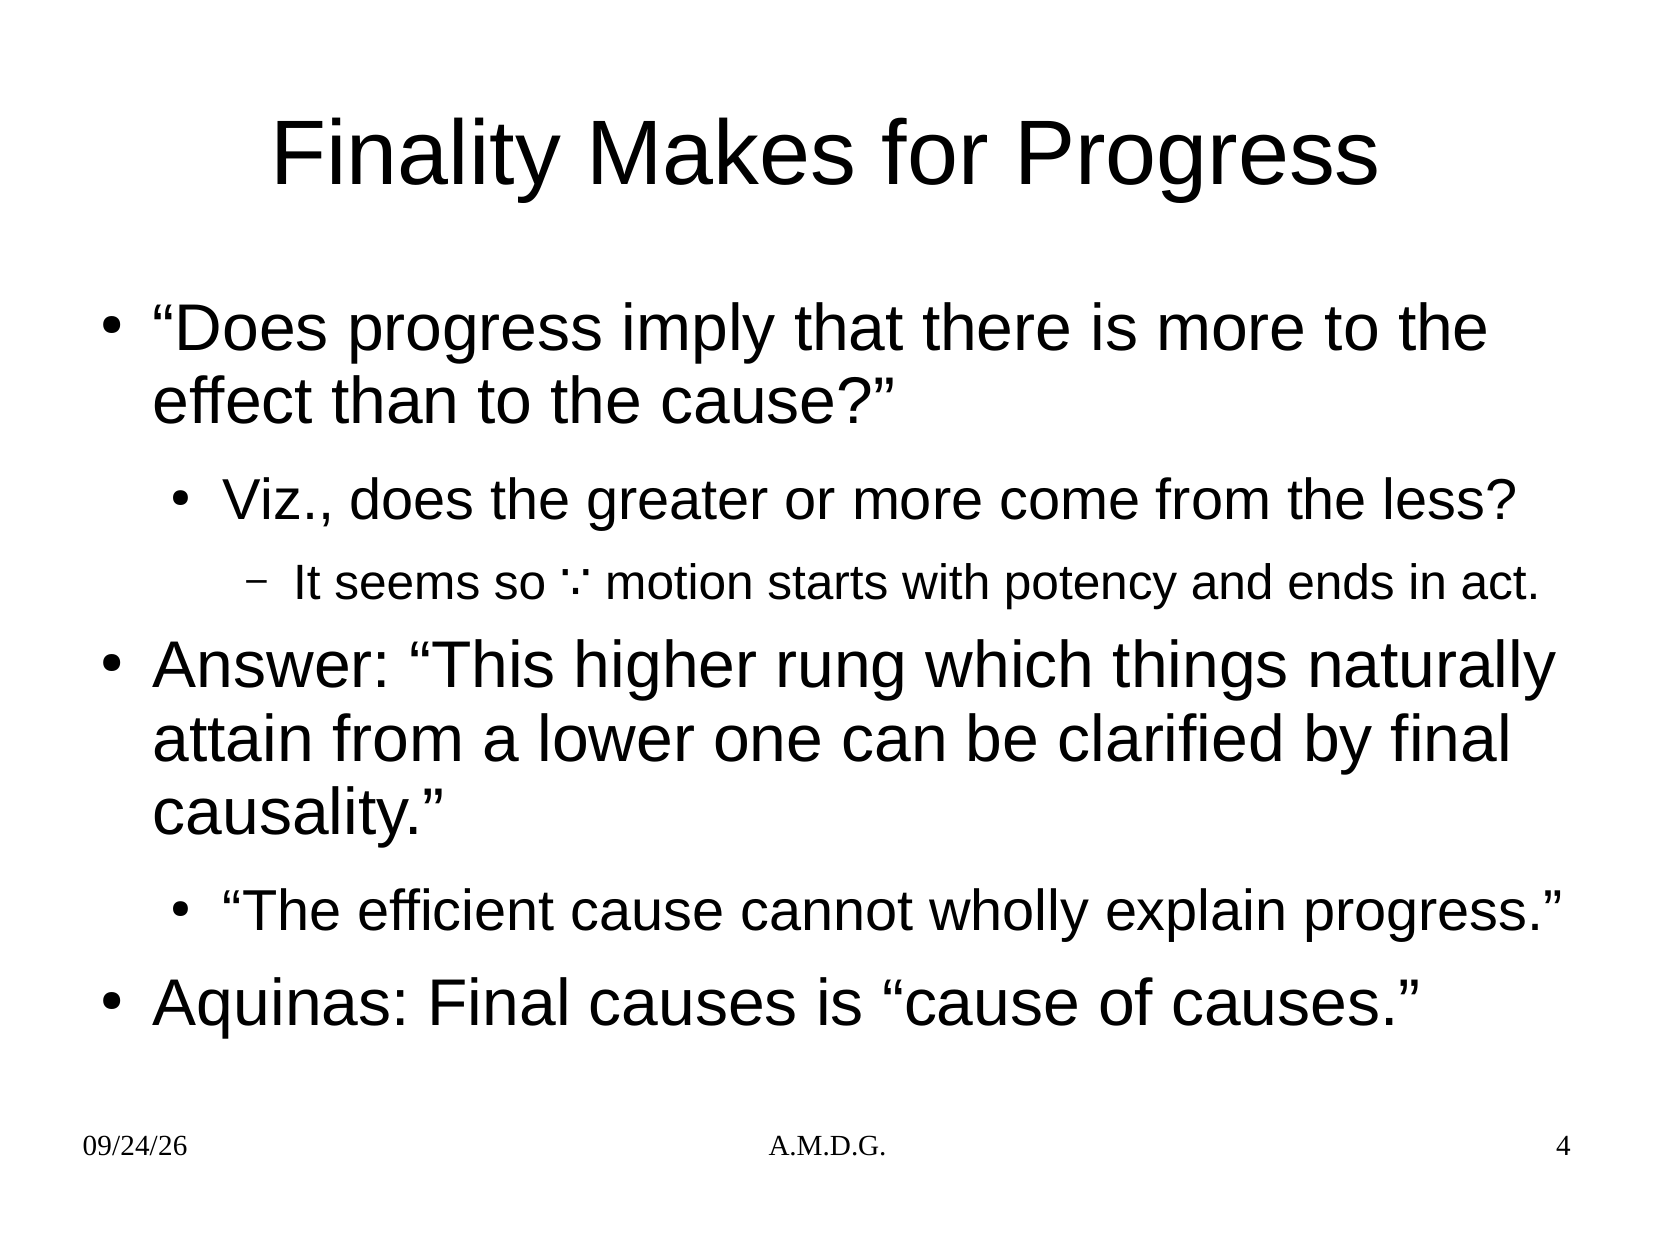

Finality Makes for Progress
# “Does progress imply that there is more to the effect than to the cause?”
Viz., does the greater or more come from the less?
It seems so ∵ motion starts with potency and ends in act.
Answer: “This higher rung which things naturally attain from a lower one can be clarified by final causality.”
“The efficient cause cannot wholly explain progress.”
Aquinas: Final causes is “cause of causes.”
A.M.D.G.
4